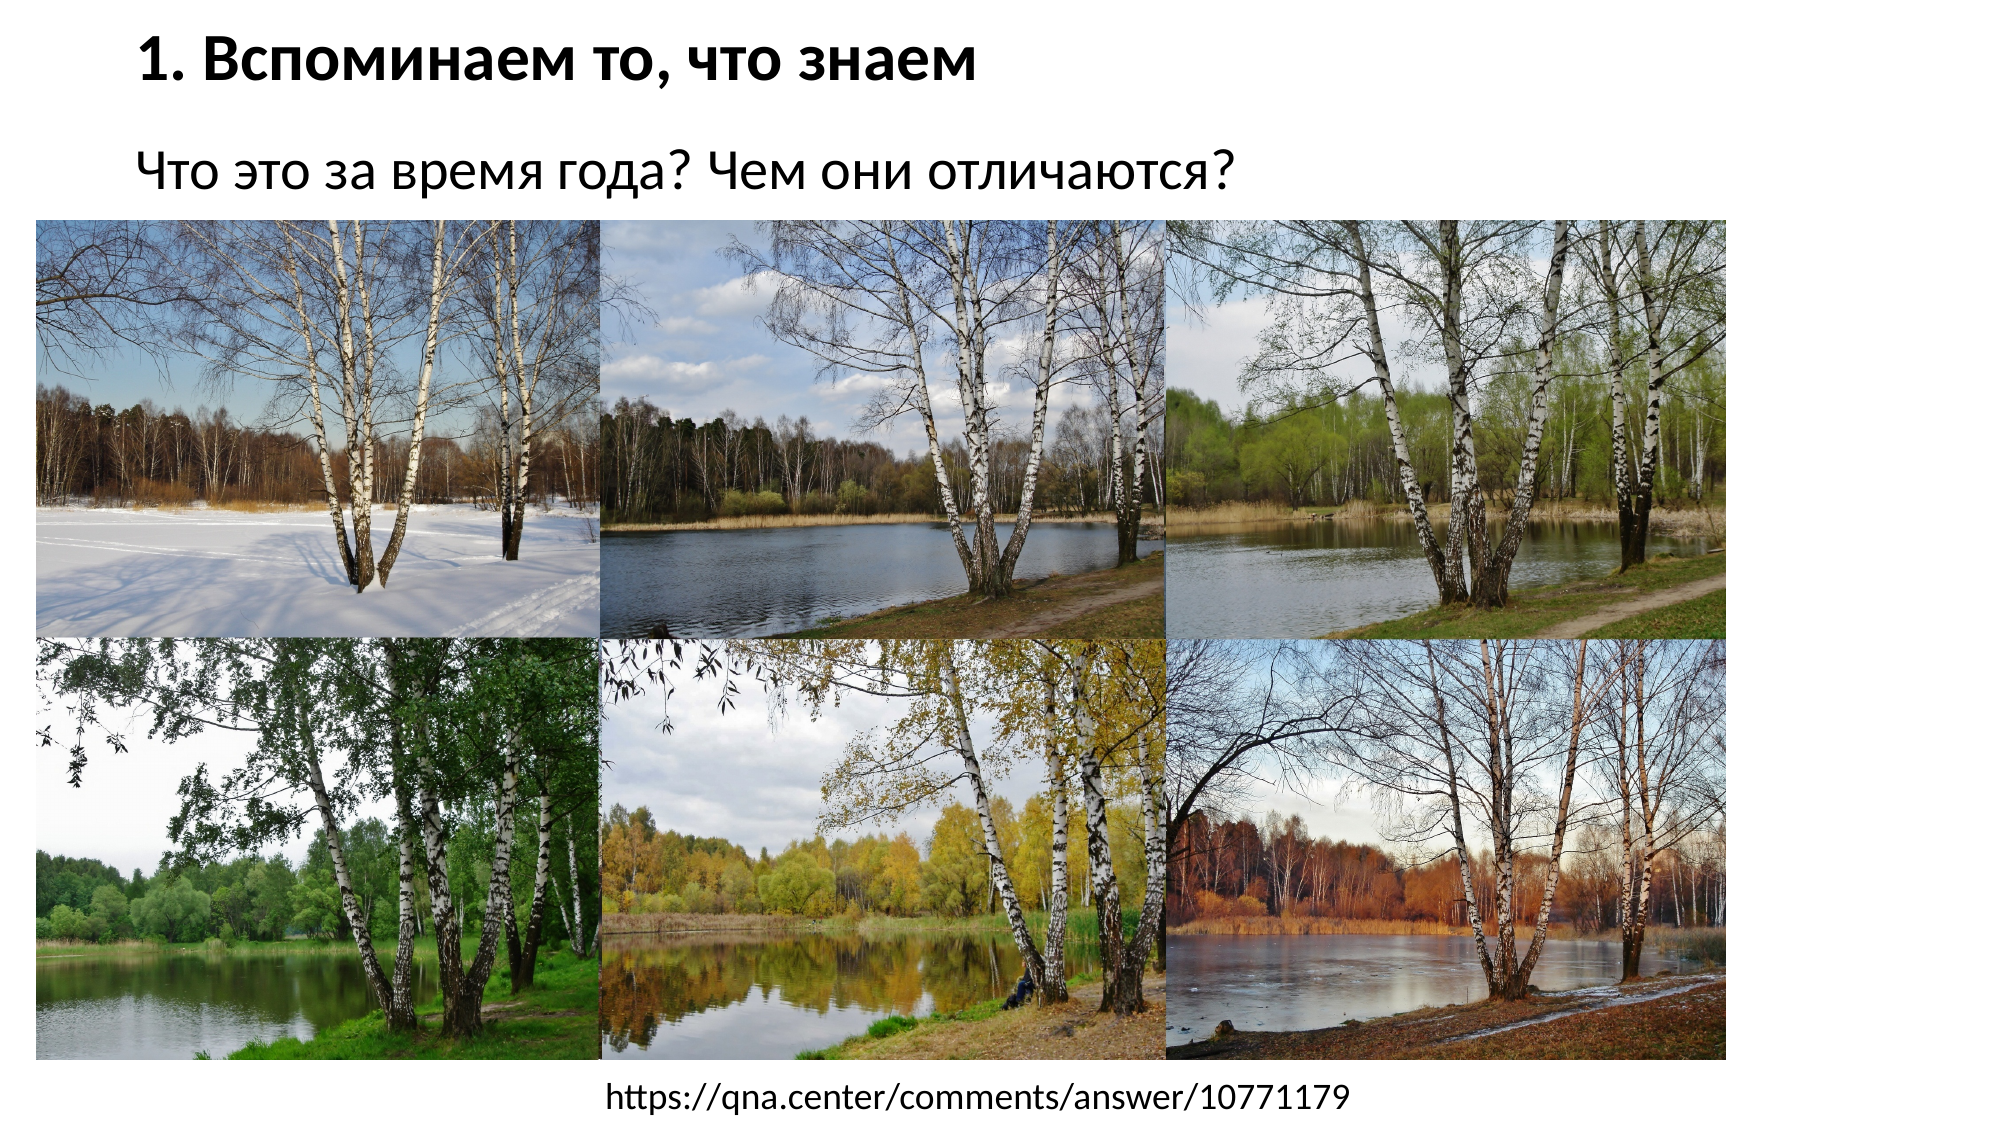

# 1. Вспоминаем то, что знаем
Что это за время года? Чем они отличаются?
https://qna.center/comments/answer/10771179